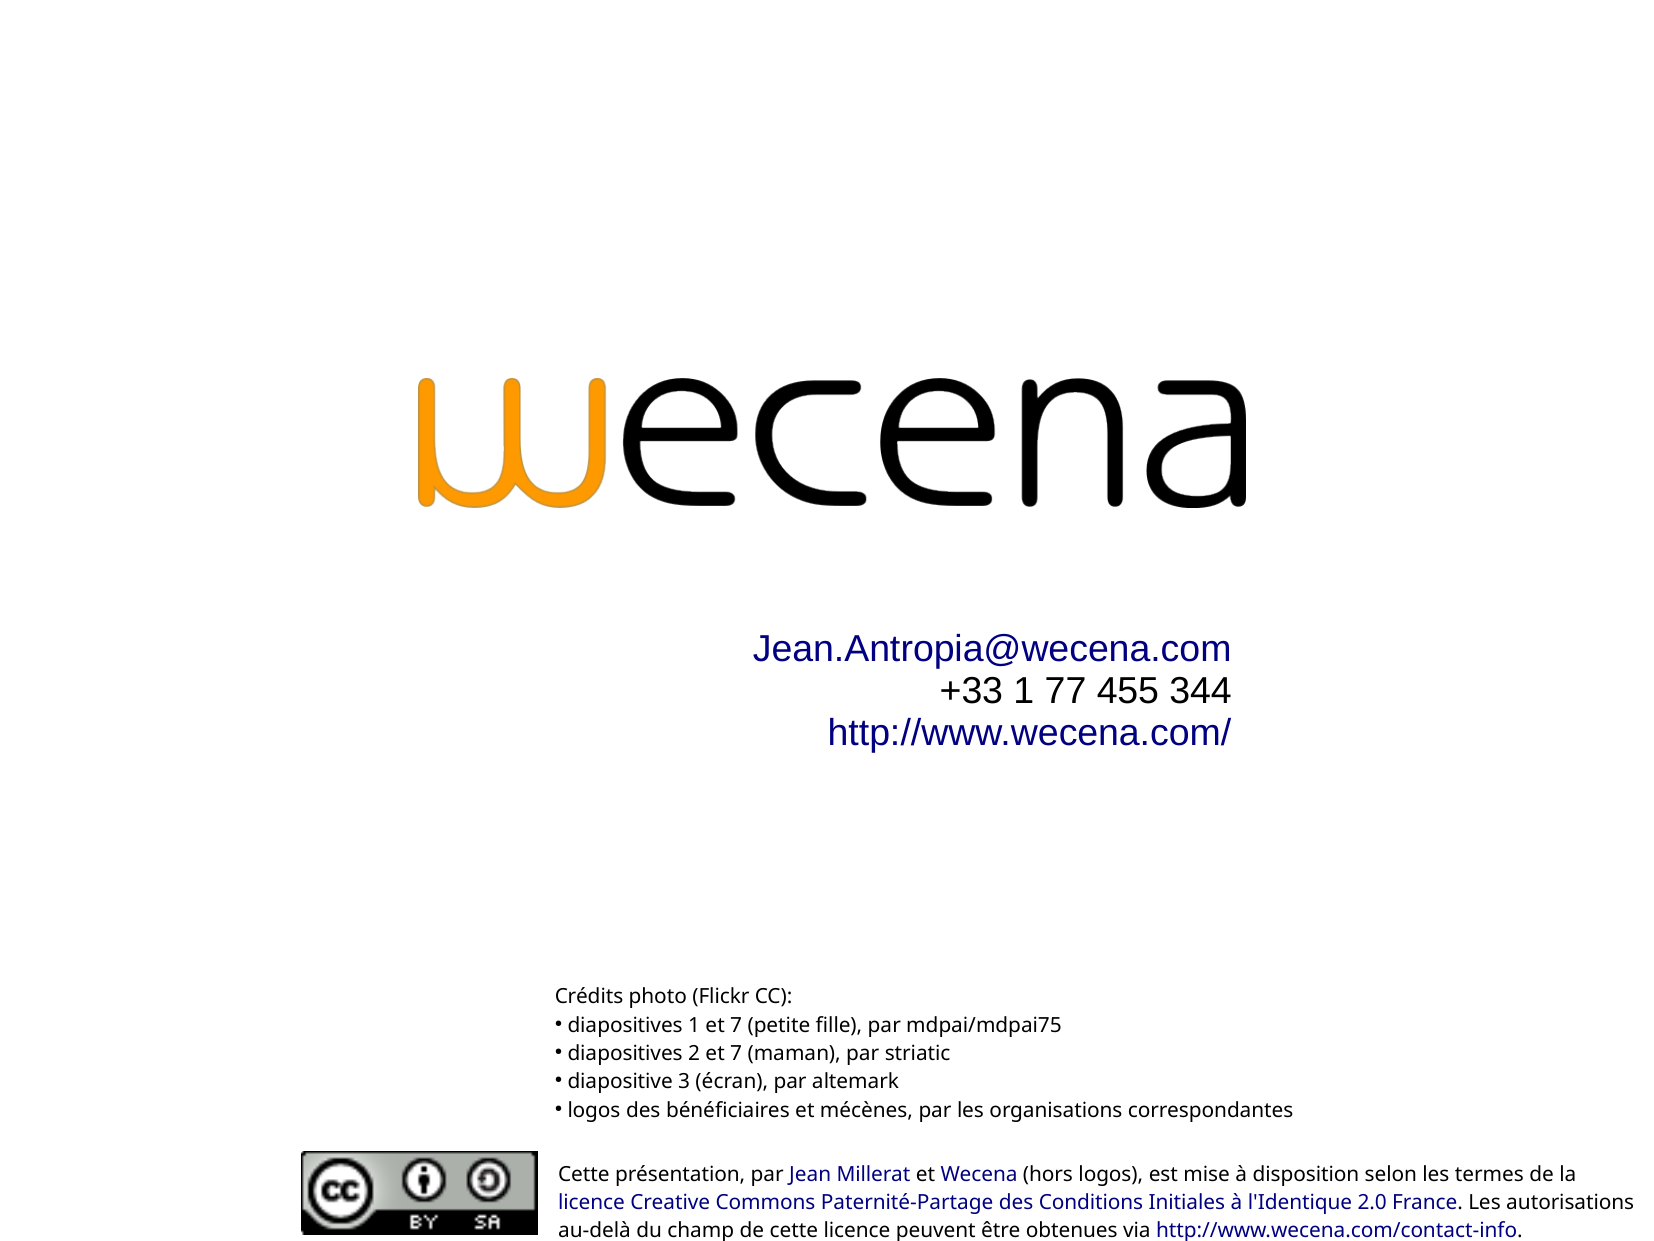

Jean.Antropia@wecena.com
+33 1 77 455 344
http://www.wecena.com/
Crédits photo (Flickr CC):
 diapositives 1 et 7 (petite fille), par mdpai/mdpai75
 diapositives 2 et 7 (maman), par striatic
 diapositive 3 (écran), par altemark
 logos des bénéficiaires et mécènes, par les organisations correspondantes
Cette présentation, par Jean Millerat et Wecena (hors logos), est mise à disposition selon les termes de la licence Creative Commons Paternité-Partage des Conditions Initiales à l'Identique 2.0 France. Les autorisations au-delà du champ de cette licence peuvent être obtenues via http://www.wecena.com/contact-info.